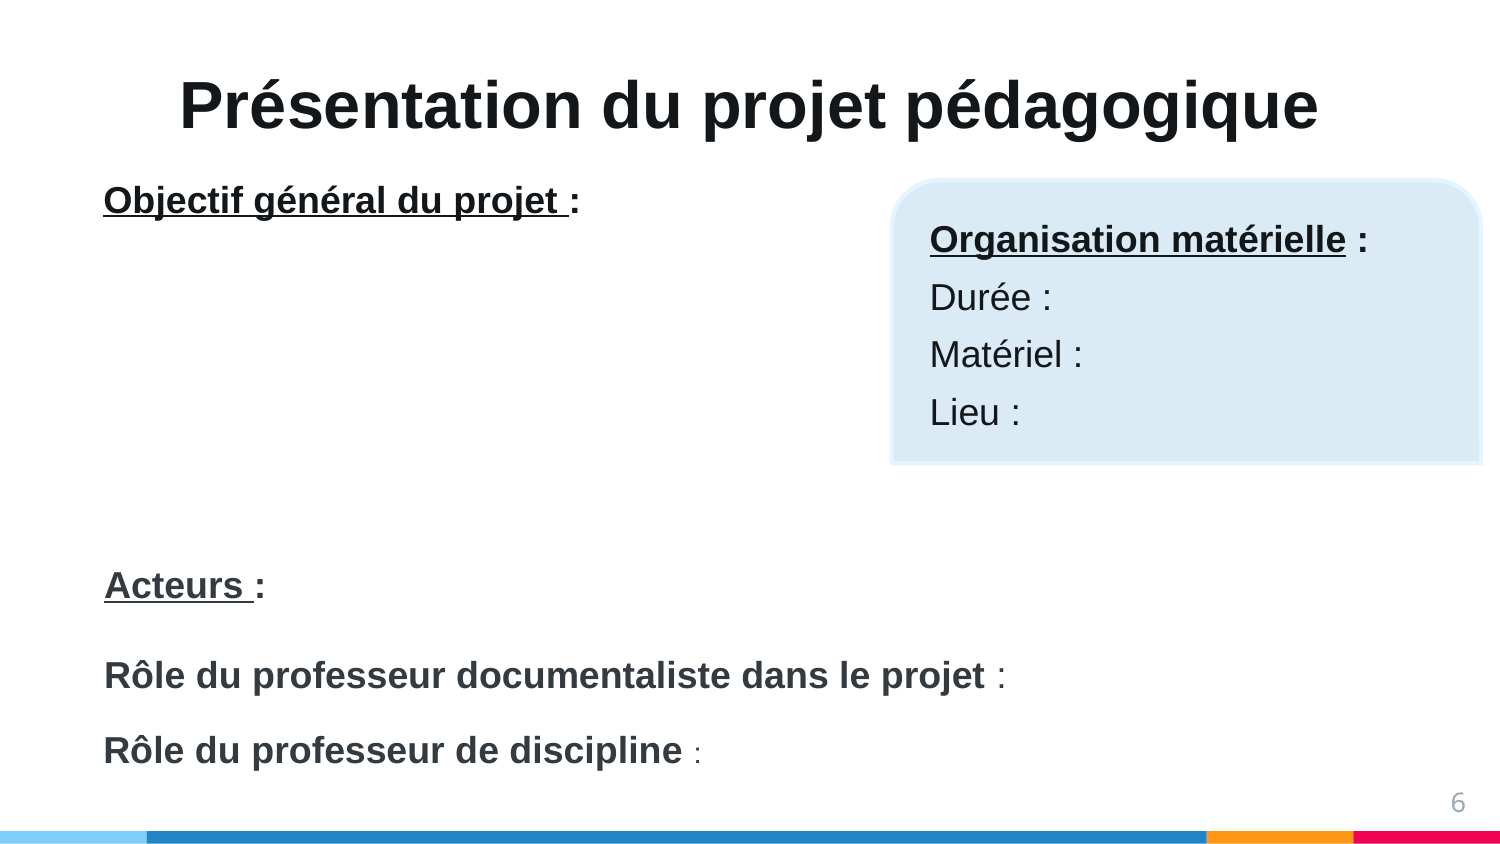

# Présentation du projet pédagogique
Objectif général du projet :
Organisation matérielle :
Durée :
Matériel :
Lieu :
Acteurs :
Rôle du professeur documentaliste dans le projet :
Rôle du professeur de discipline :